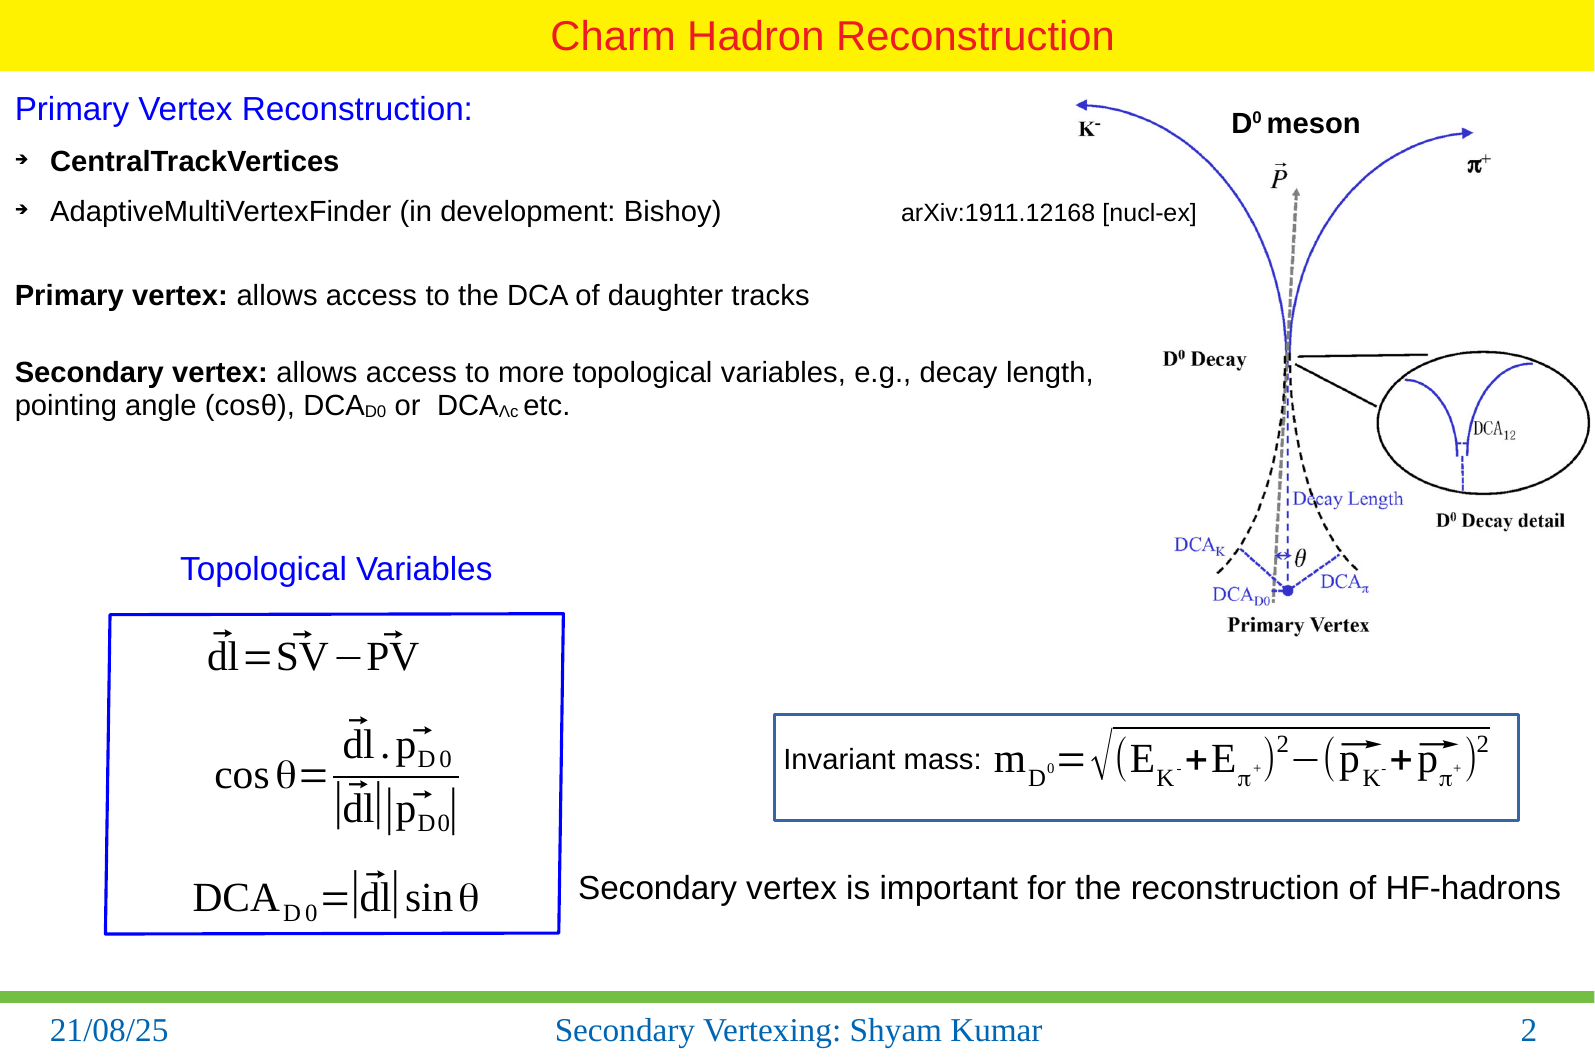

# Charm Hadron Reconstruction
Primary Vertex Reconstruction:
CentralTrackVertices
AdaptiveMultiVertexFinder (in development: Bishoy)
D0 meson
arXiv:1911.12168 [nucl-ex]
Primary vertex: allows access to the DCA of daughter tracks
Secondary vertex: allows access to more topological variables, e.g., decay length, pointing angle (cosθ), DCAD0 or DCAΛc etc.
Topological Variables
Invariant mass:
Secondary vertex is important for the reconstruction of HF-hadrons
21/08/25
Secondary Vertexing: Shyam Kumar
2